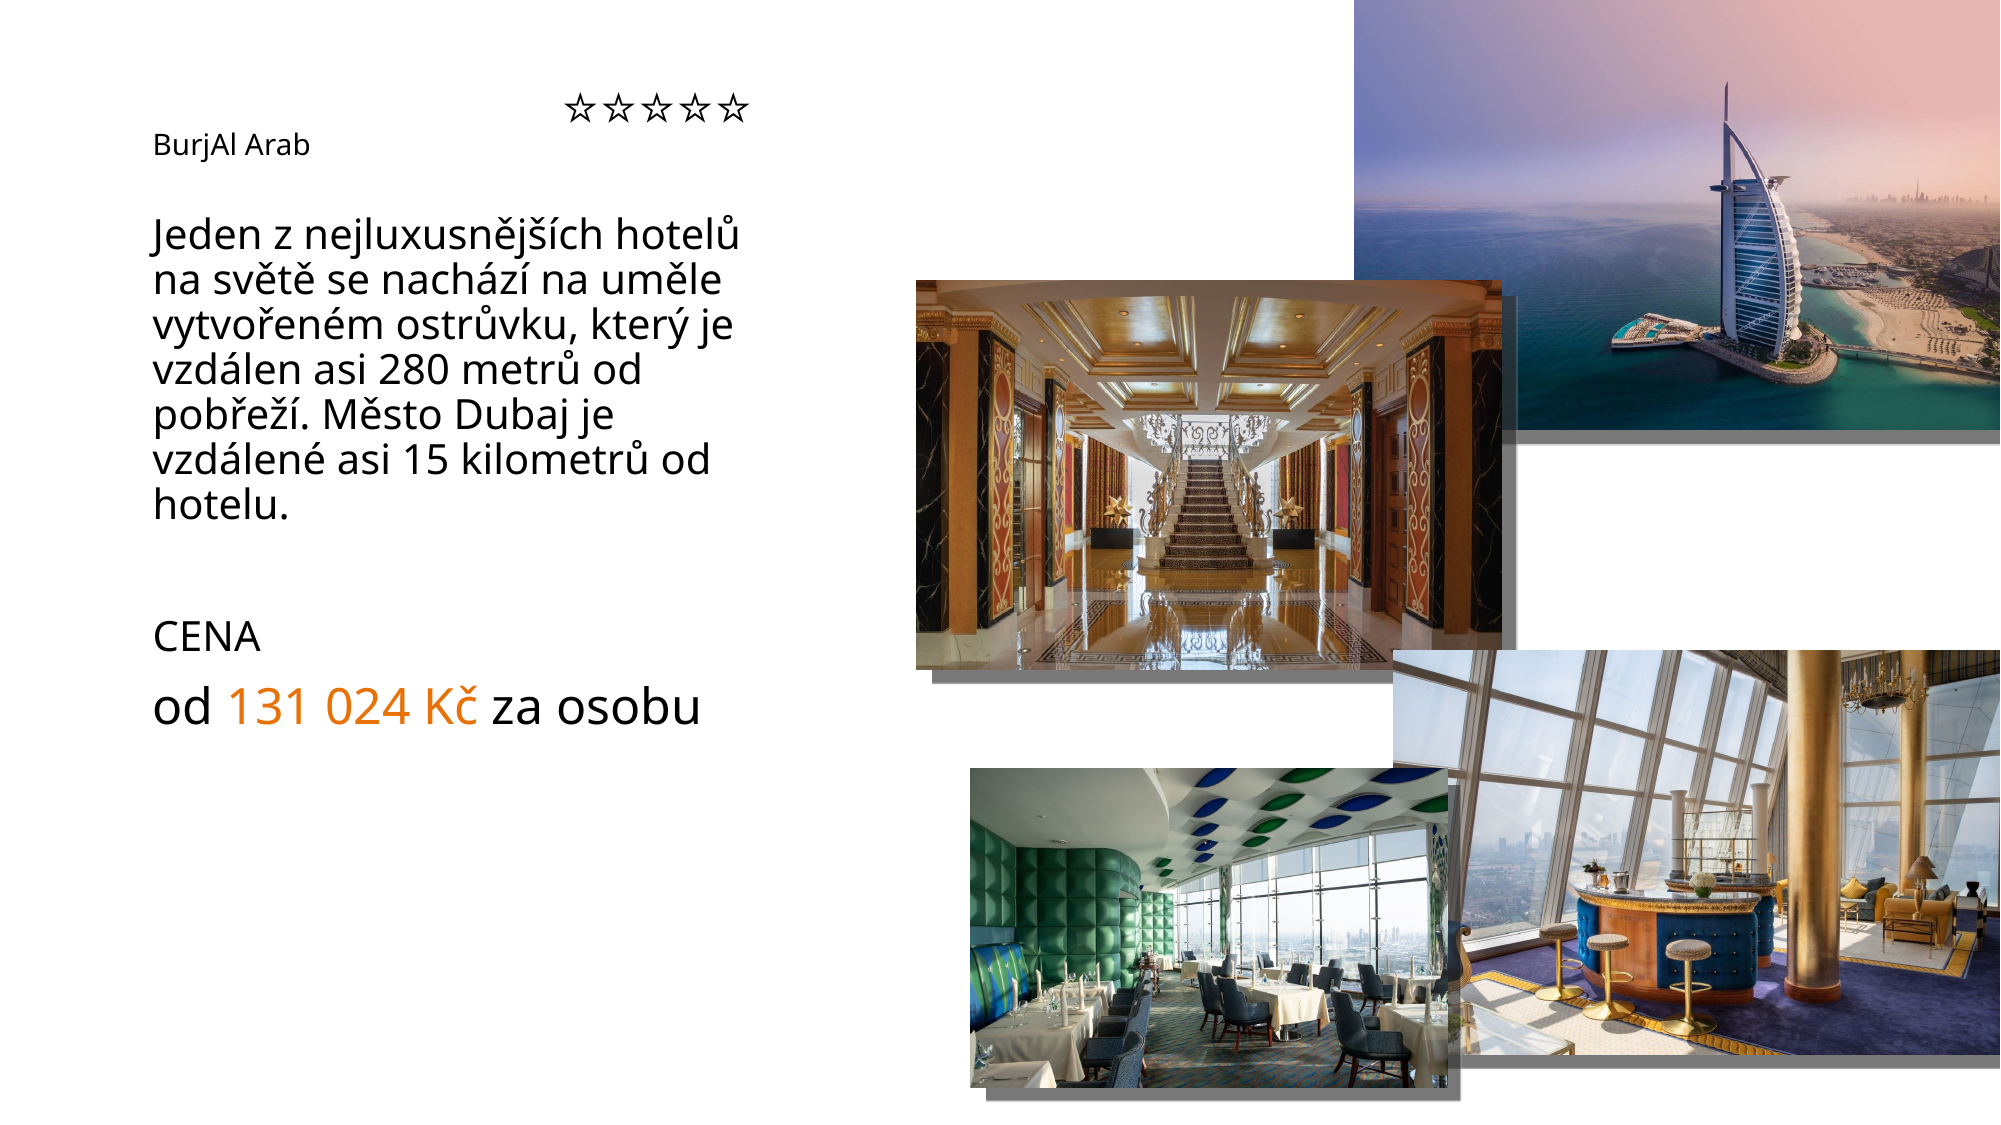

⭐⭐⭐⭐⭐
# BurjAl Arab
Jeden z nejluxusnějších hotelů na světě se nachází na uměle vytvořeném ostrůvku, který je vzdálen asi 280 metrů od pobřeží. Město Dubaj je vzdálené asi 15 kilometrů od hotelu.
CENA
od 131 024 Kč za osobu